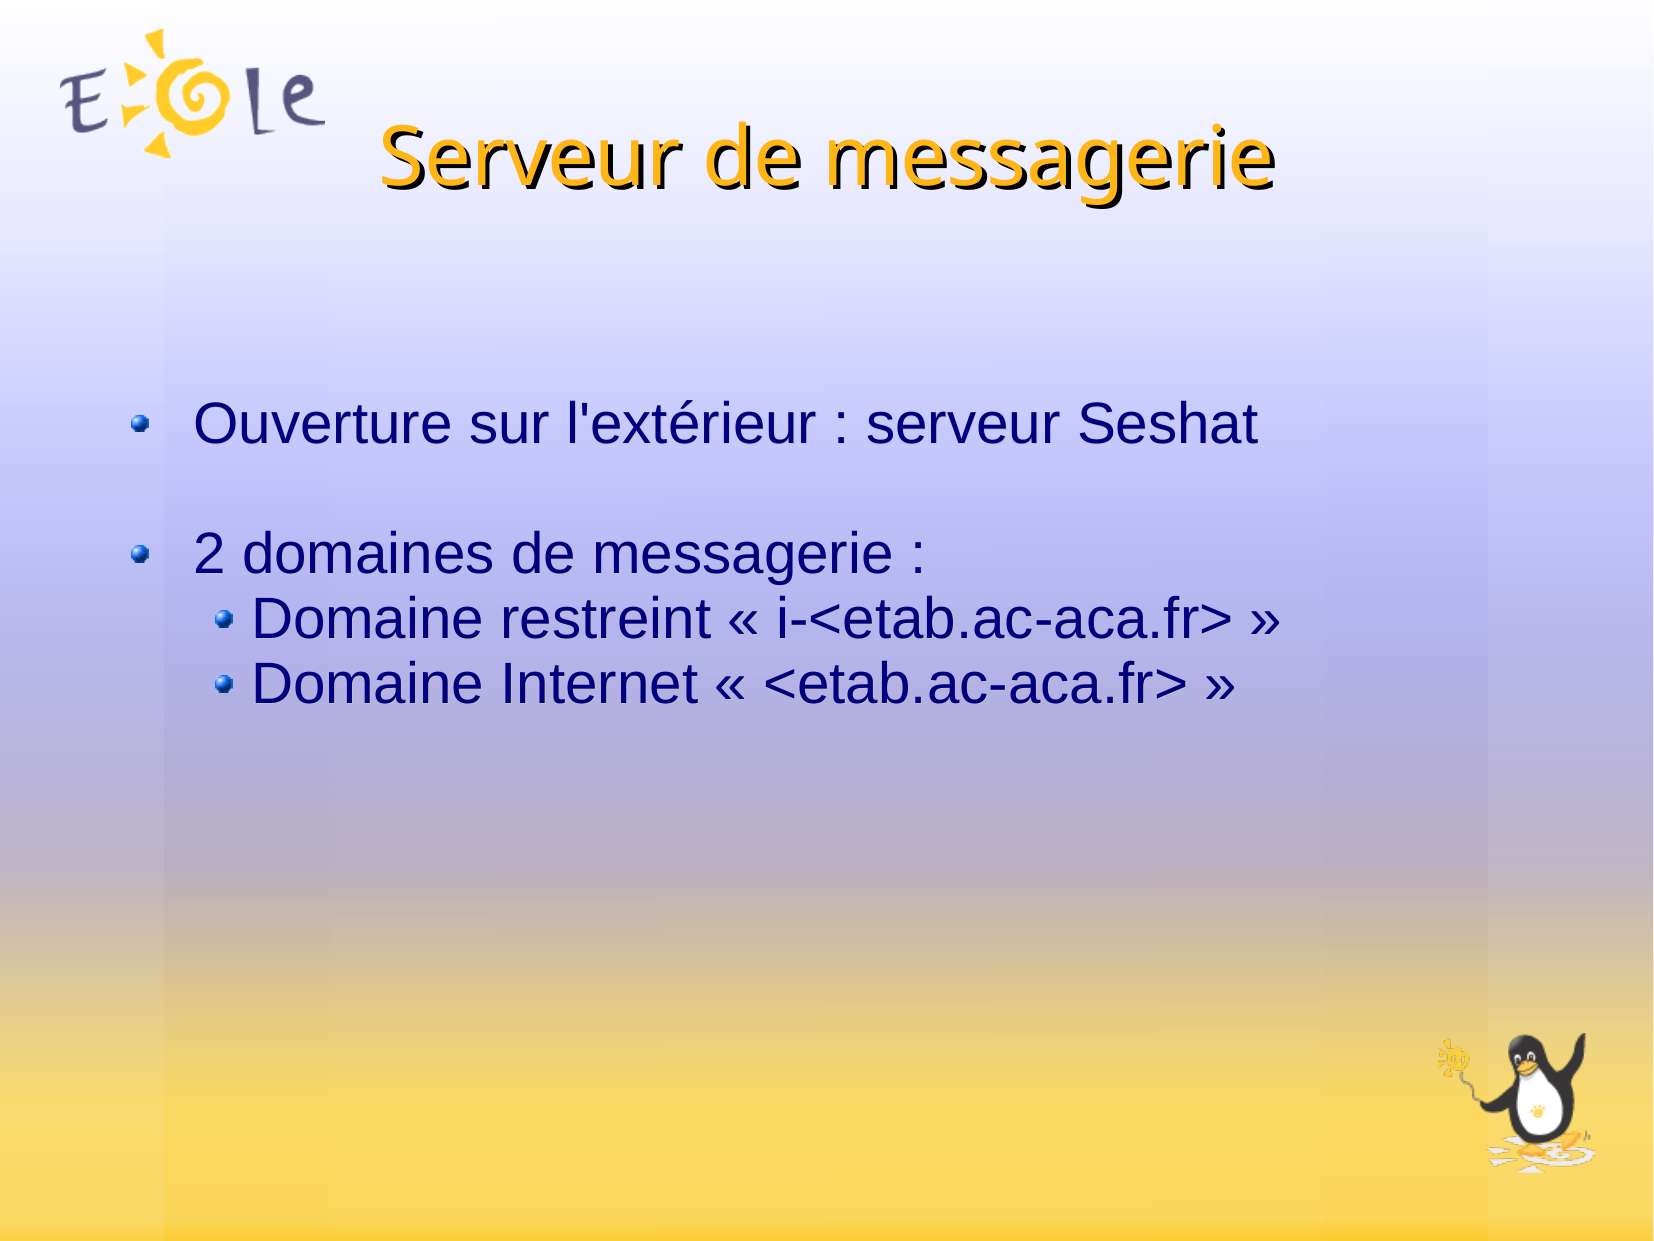

# Serveur de messagerie
Ouverture sur l'extérieur : serveur Seshat
2 domaines de messagerie :
Domaine restreint « i-<etab.ac-aca.fr> »
Domaine Internet « <etab.ac-aca.fr> »